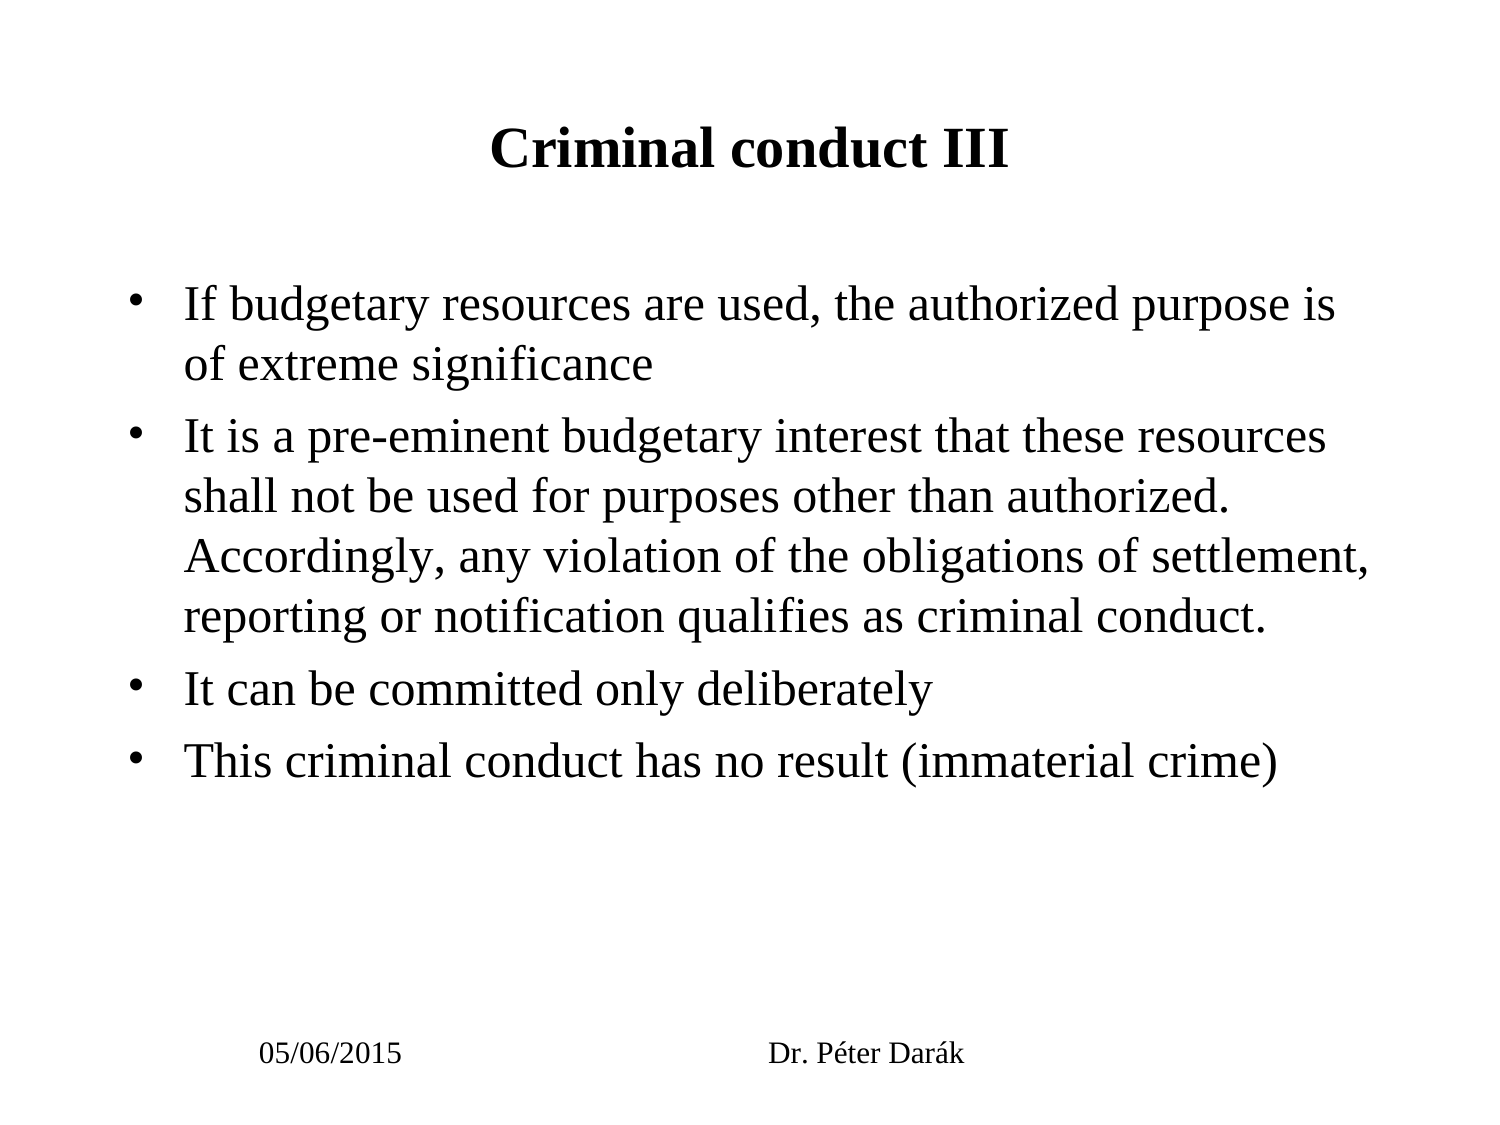

# Criminal conduct III
If budgetary resources are used, the authorized purpose is of extreme significance
It is a pre-eminent budgetary interest that these resources shall not be used for purposes other than authorized. Accordingly, any violation of the obligations of settlement, reporting or notification qualifies as criminal conduct.
It can be committed only deliberately
This criminal conduct has no result (immaterial crime)
05/06/2015
Dr. Péter Darák